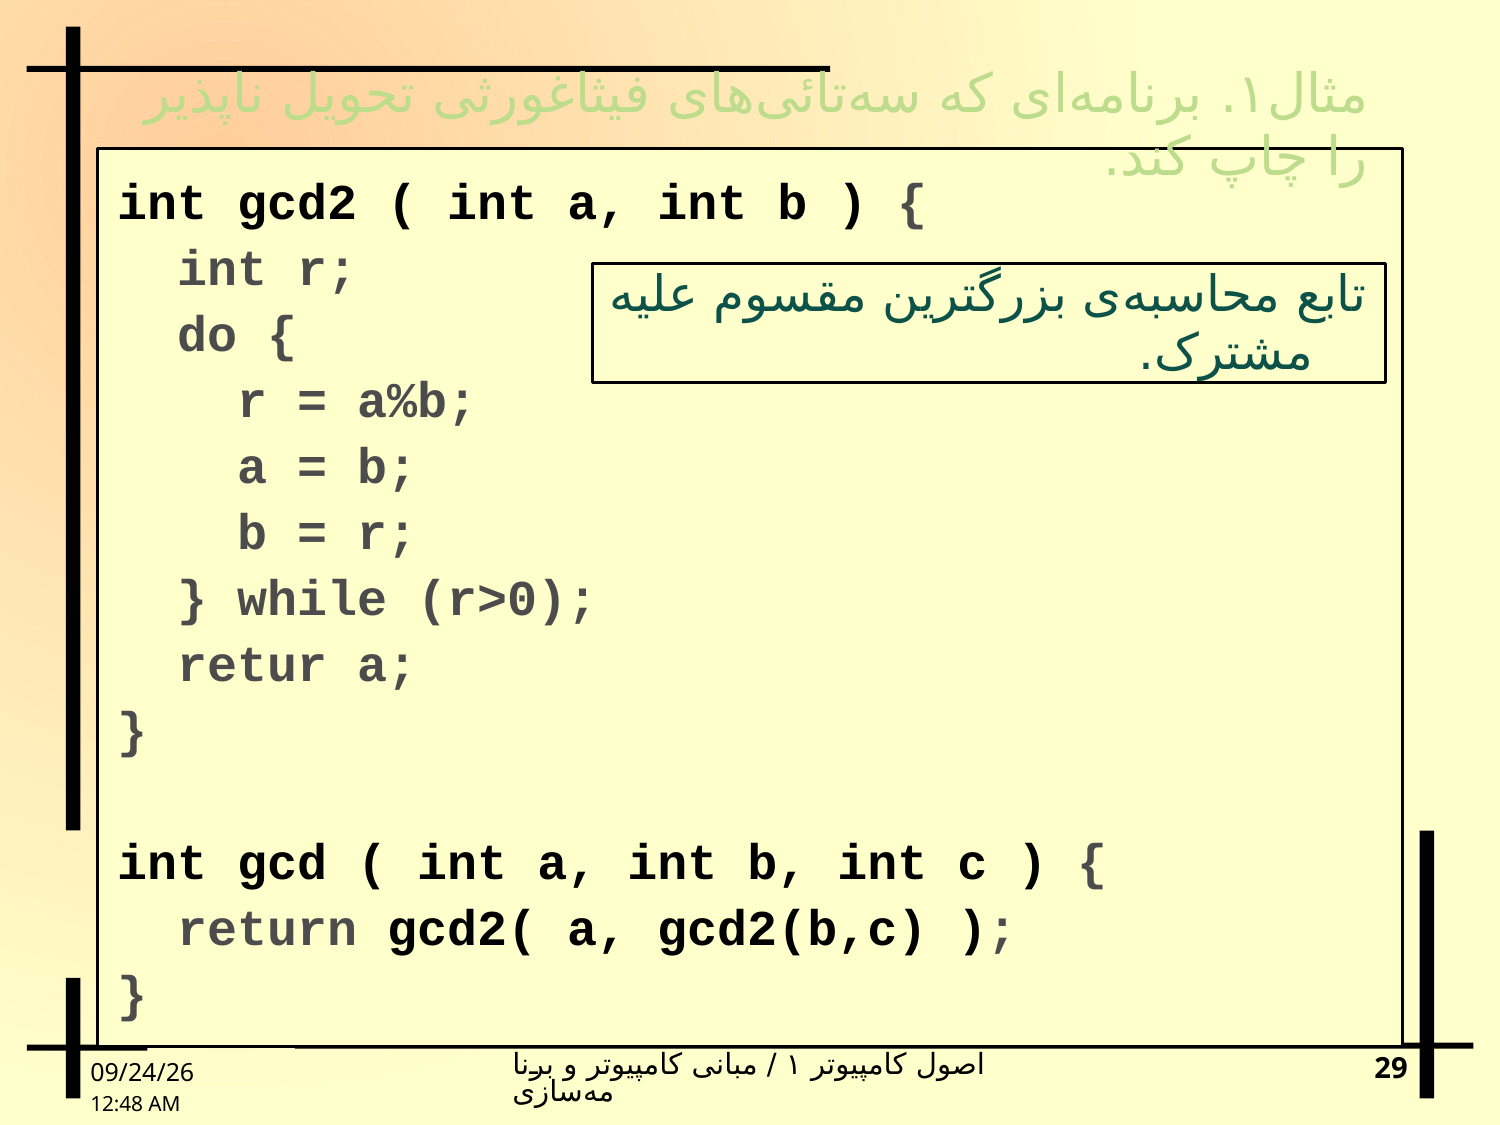

مثال۱. برنامه‌ای که سه‌تائی‌های فیثاغورثی تحویل ناپذیر را چاپ کند.
# int gcd2 ( int a, int b ) {
 int r;
 do {
 r = a%b;
 a = b;
 b = r;
 } while (r>0);
 retur a;
}
int gcd ( int a, int b, int c ) {
 return gcd2( a, gcd2(b,c) );
}
تابع محاسبه‌ی بزرگترین مقسوم علیه مشترک.
اصول کامپیوتر ۱ / مبانی کامپیوتر و برنامه‌سازی
29